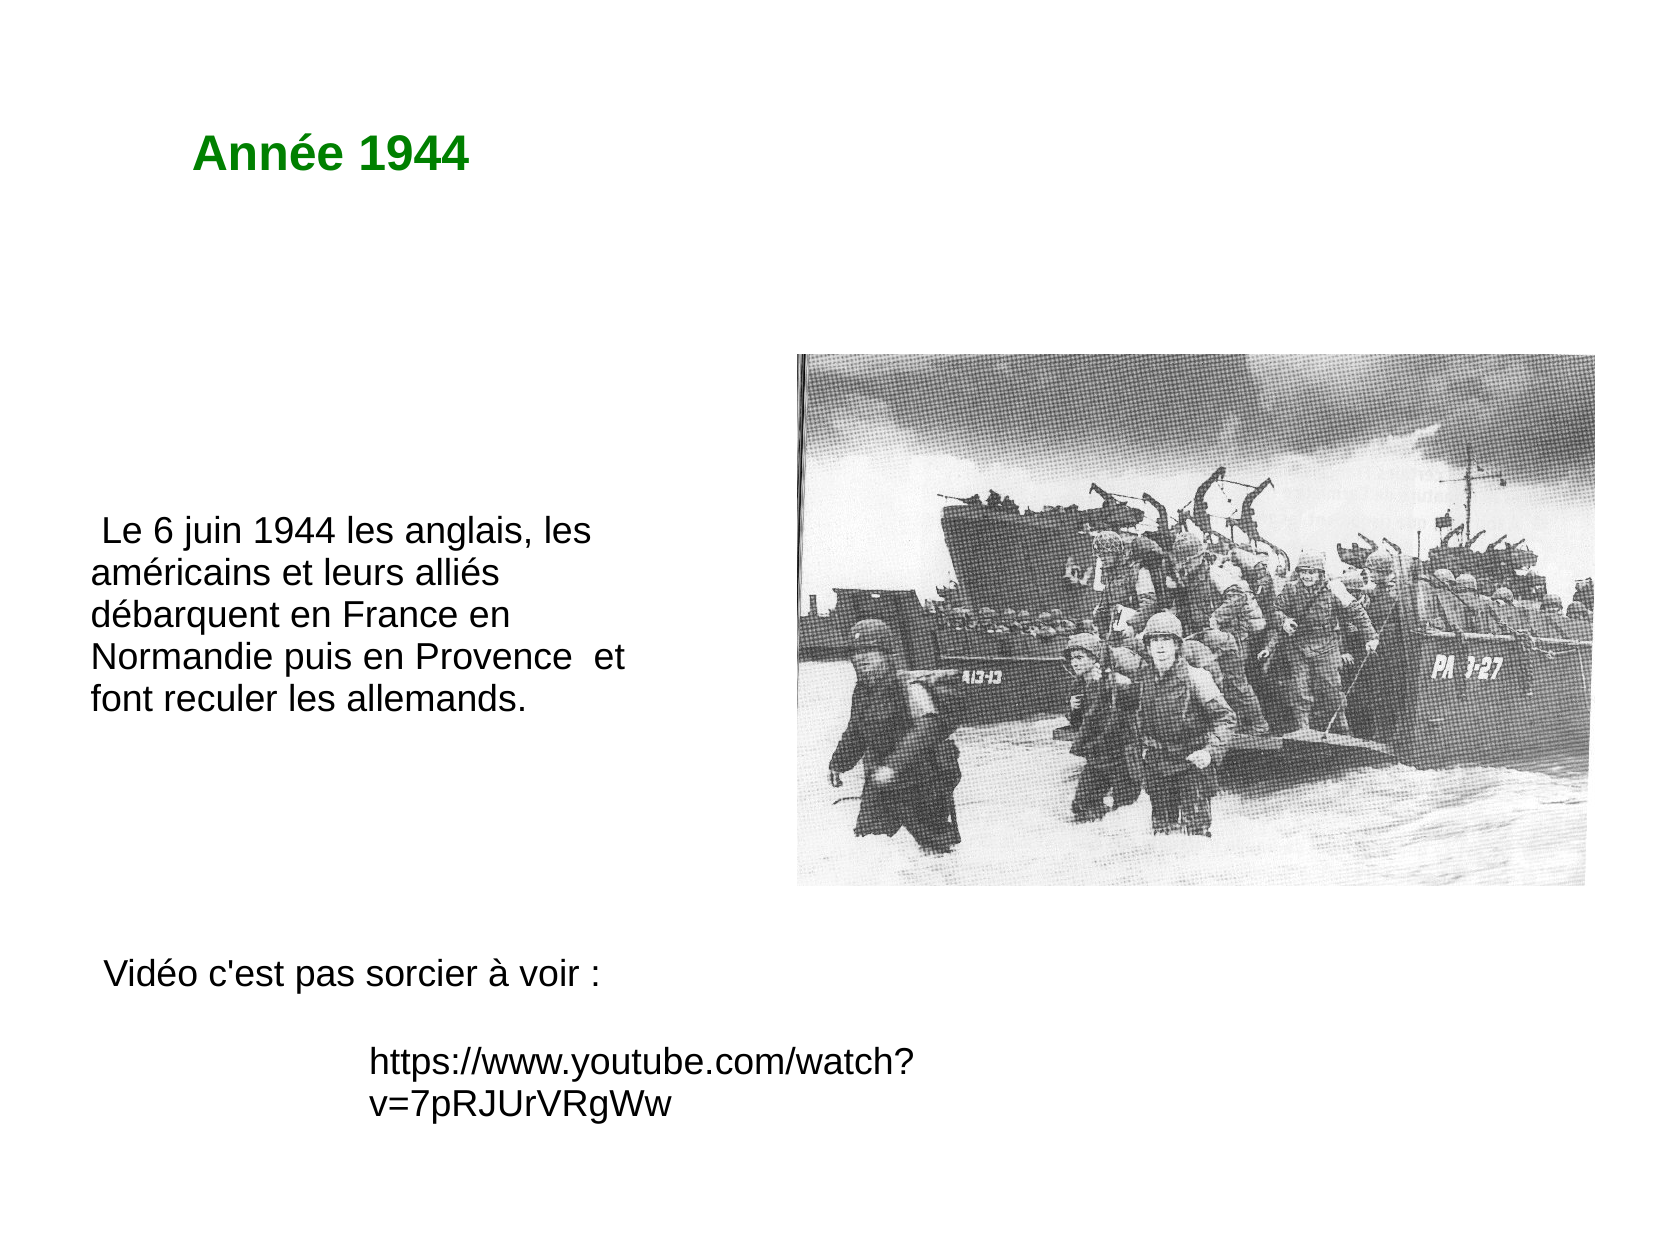

Année 1944
 Le 6 juin 1944 les anglais, les américains et leurs alliés débarquent en France en Normandie puis en Provence  et font reculer les allemands.
Vidéo c'est pas sorcier à voir :
https://www.youtube.com/watch?v=7pRJUrVRgWw